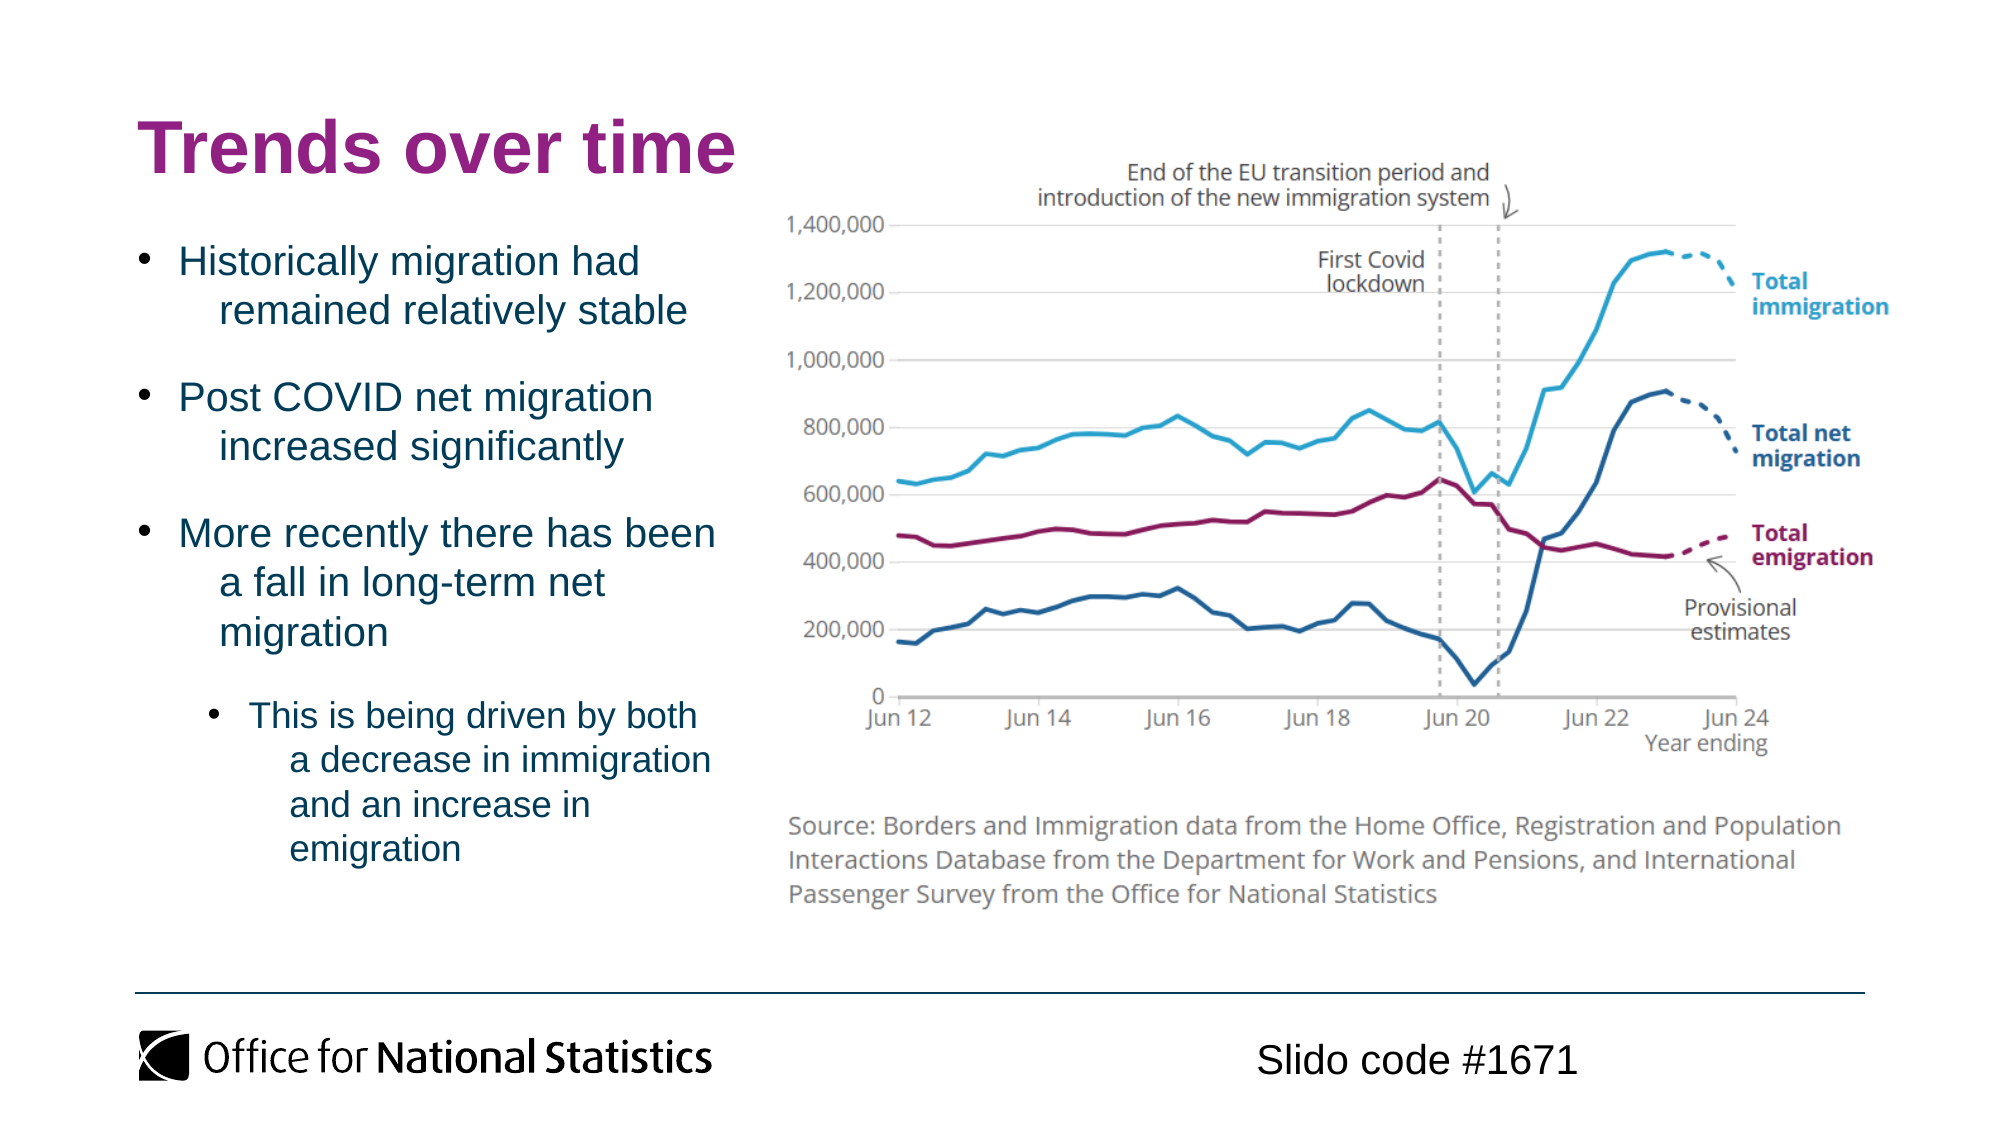

# Trends over time
Historically migration had remained relatively stable
Post COVID net migration increased significantly
More recently there has been a fall in long-term net migration
This is being driven by both a decrease in immigration and an increase in emigration
Slido code #1671